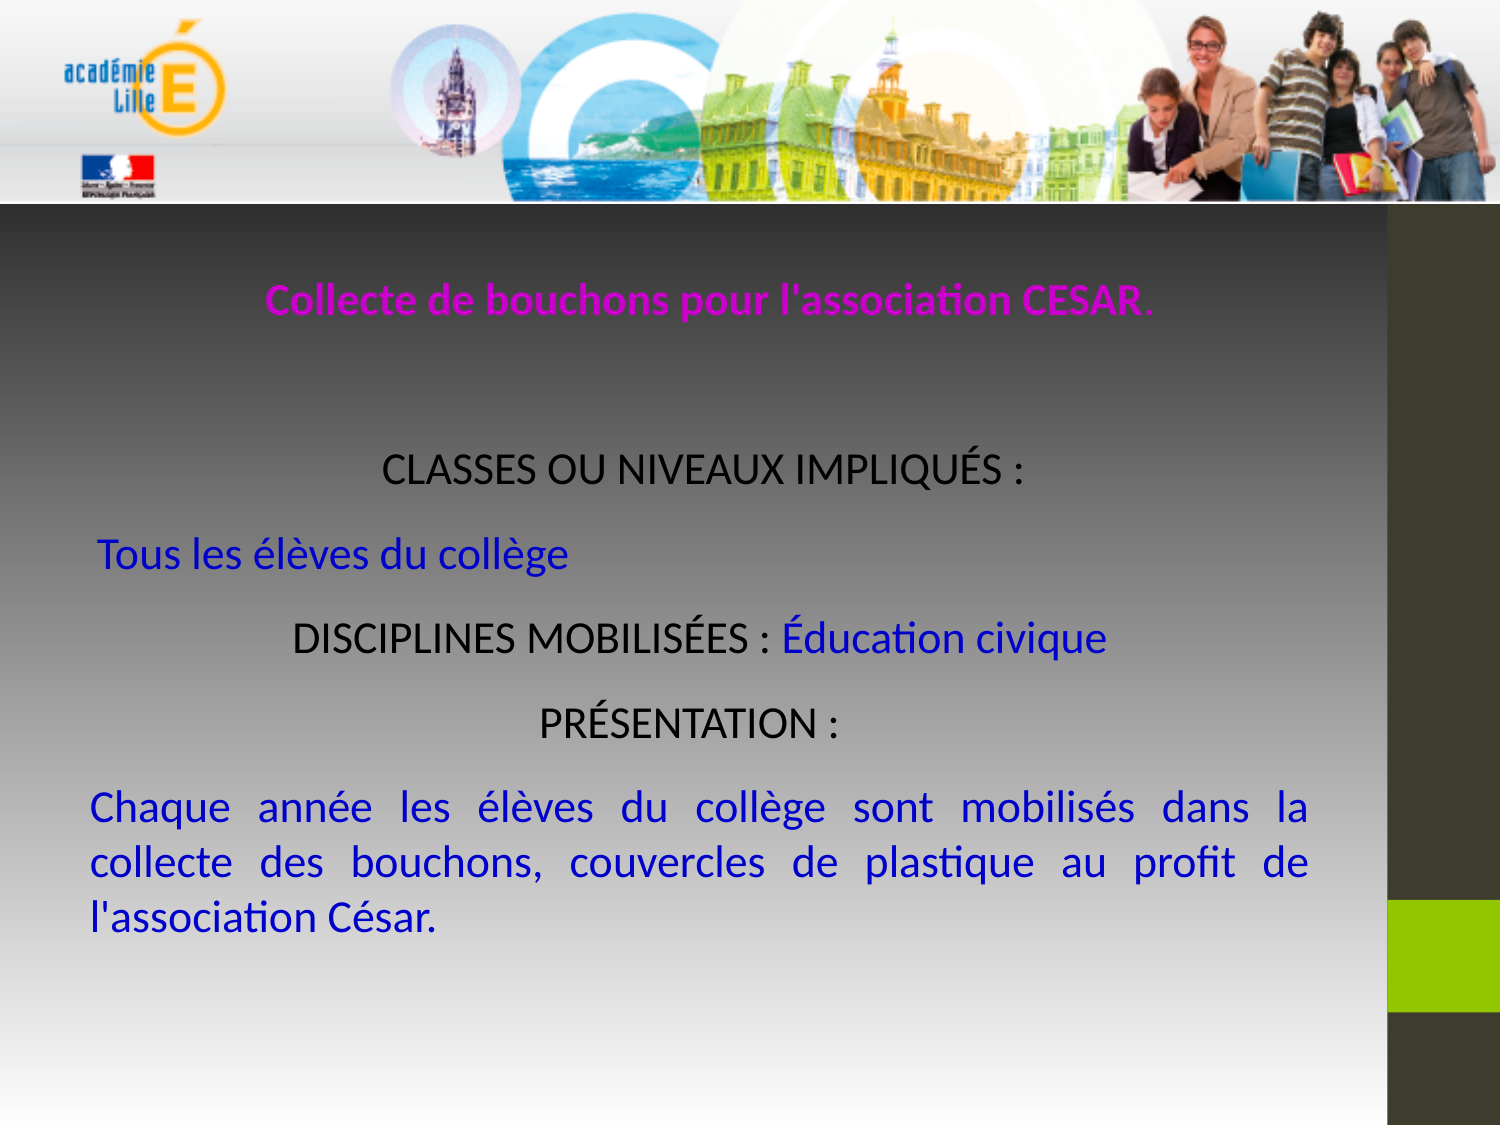

# Collecte de bouchons pour l'association CESAR.
CLASSES OU NIVEAUX IMPLIQUÉS :
Tous les élèves du collège
DISCIPLINES MOBILISÉES : Éducation civique
PRÉSENTATION :
Chaque année les élèves du collège sont mobilisés dans la collecte des bouchons, couvercles de plastique au profit de l'association César.